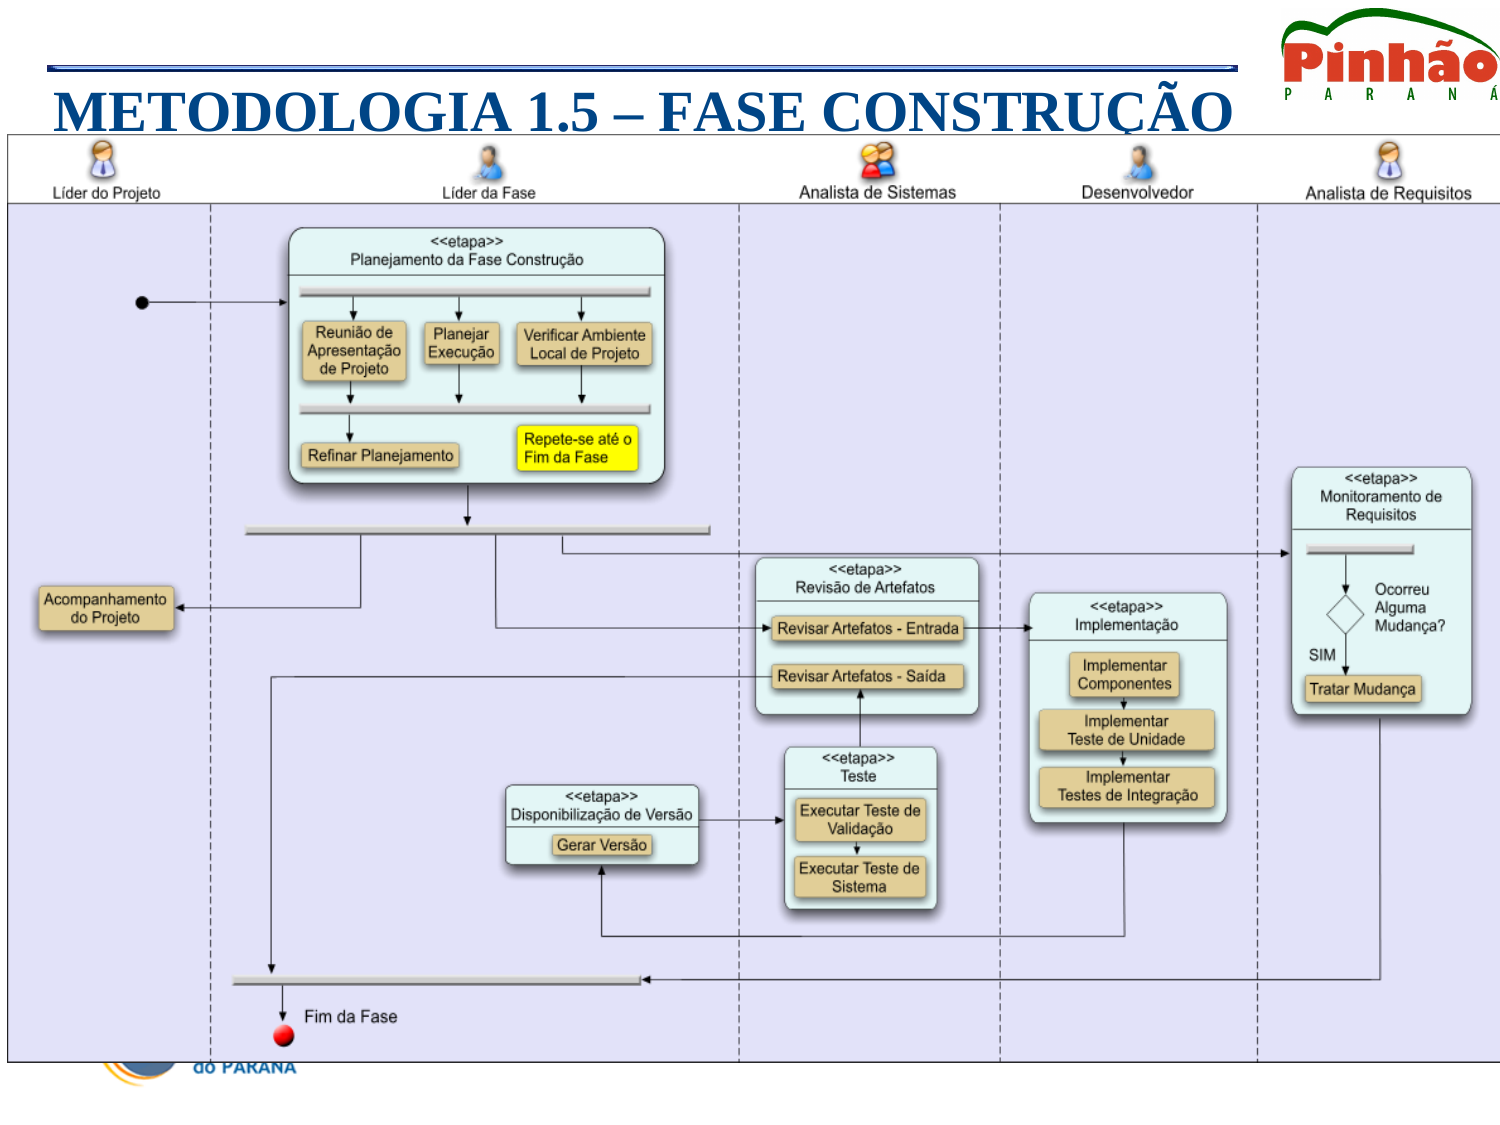

METODOLOGIA 1.5 – FASE CONSTRUÇÃO
FLUXO DO PROCESSO